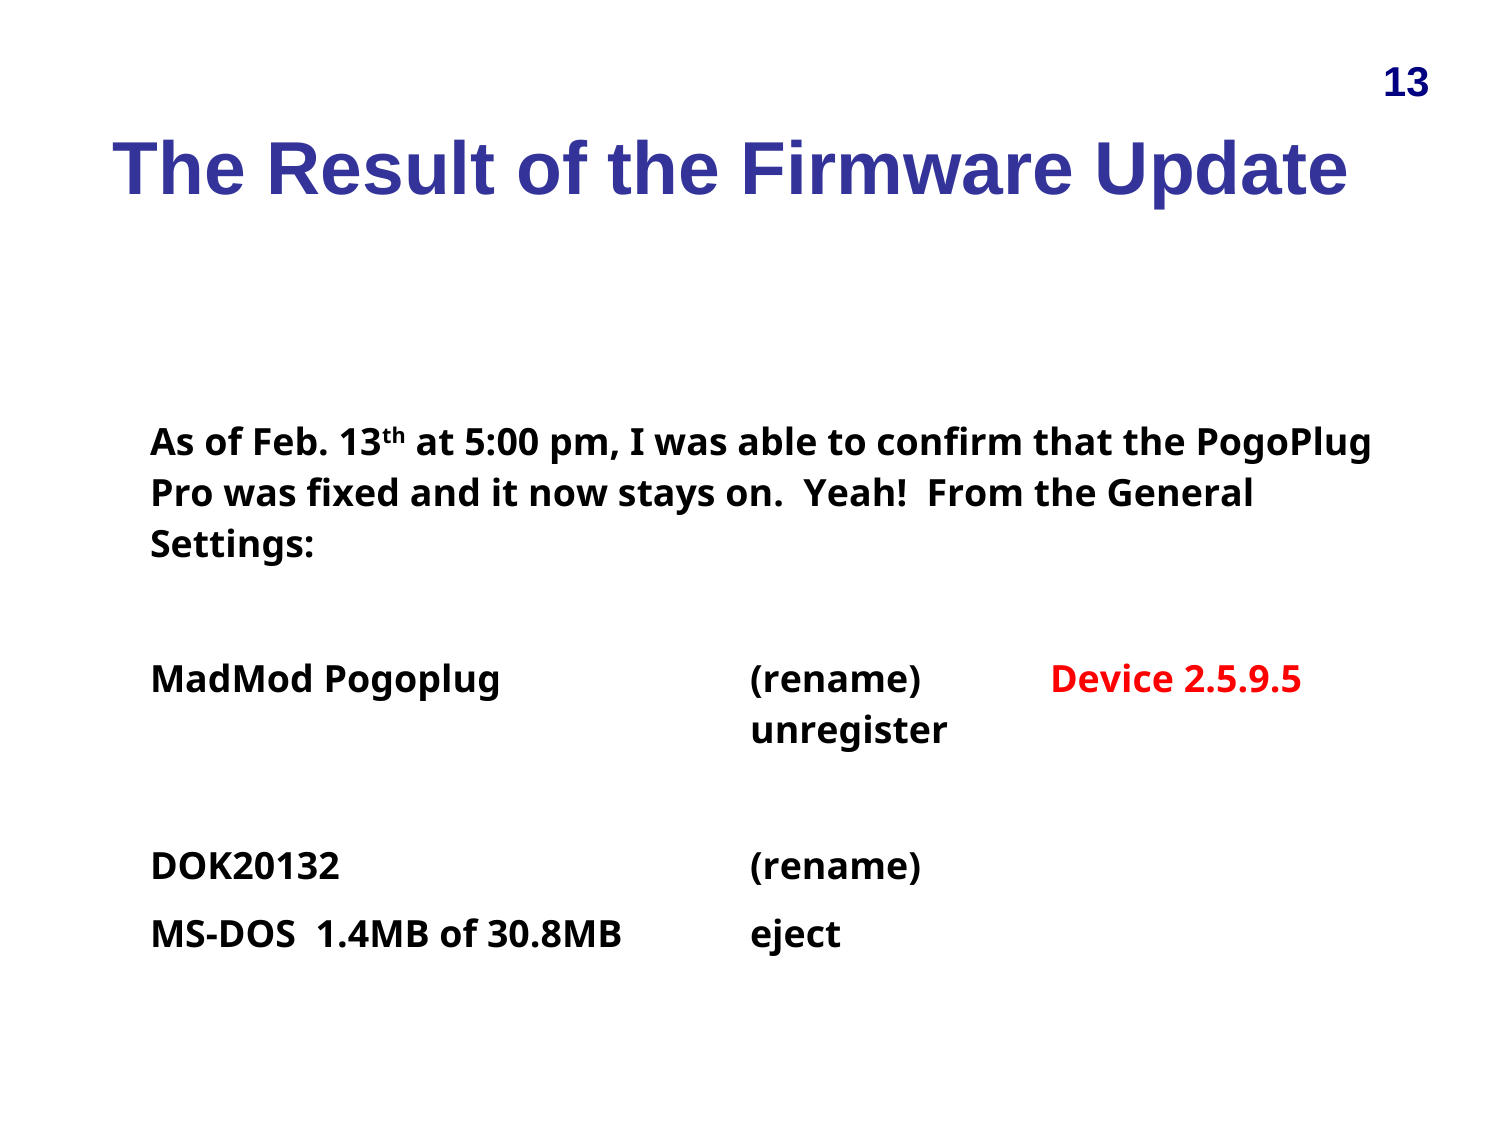

13
# The Result of the Firmware Update
As of Feb. 13th at 5:00 pm, I was able to confirm that the PogoPlug Pro was fixed and it now stays on. Yeah! From the General Settings:
MadMod Pogoplug		(rename)	Device 2.5.9.5					unregister
DOK20132			(rename)
MS-DOS 1.4MB of 30.8MB	eject